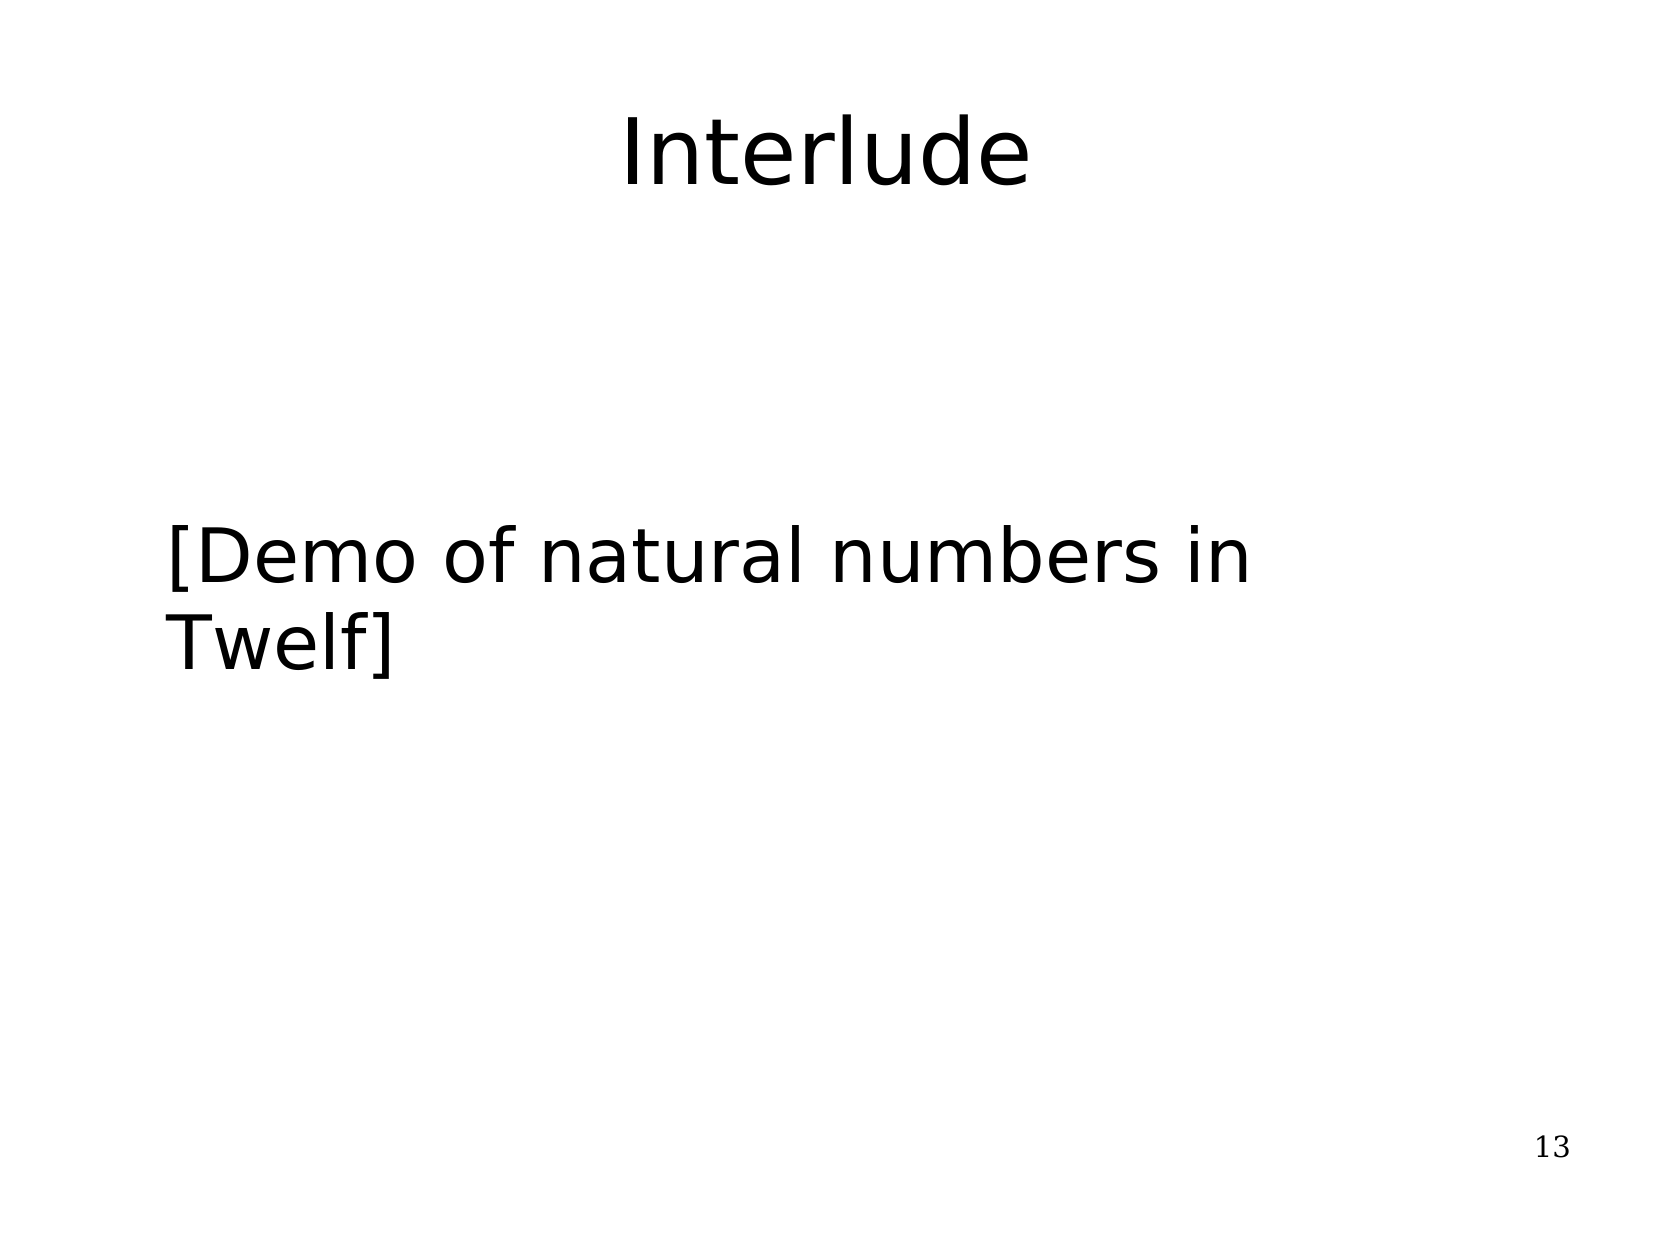

# Interlude
[Demo of natural numbers in Twelf]
13